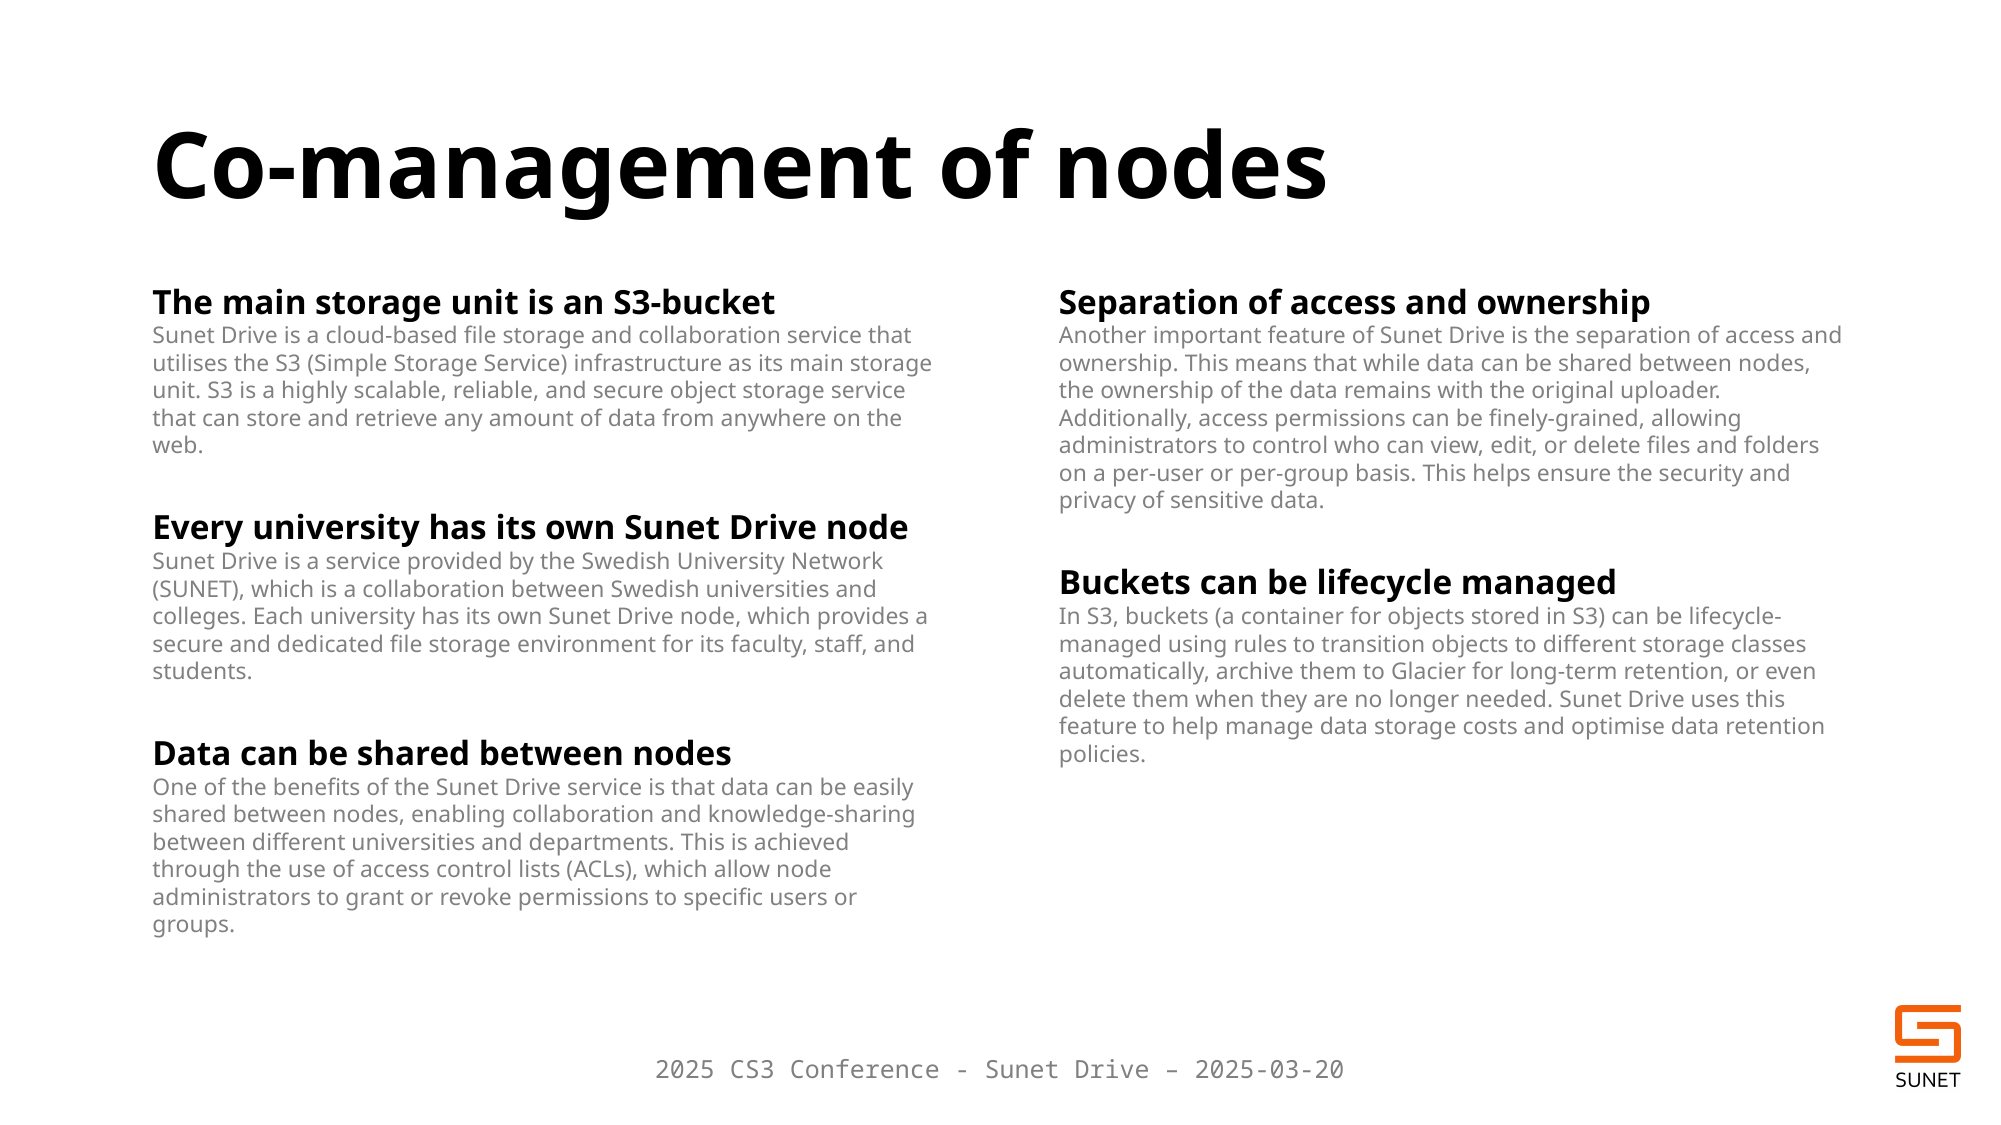

# Co-management of nodes
The main storage unit is an S3-bucket
Sunet Drive is a cloud-based file storage and collaboration service that utilises the S3 (Simple Storage Service) infrastructure as its main storage unit. S3 is a highly scalable, reliable, and secure object storage service that can store and retrieve any amount of data from anywhere on the web.
Every university has its own Sunet Drive node
Sunet Drive is a service provided by the Swedish University Network (SUNET), which is a collaboration between Swedish universities and colleges. Each university has its own Sunet Drive node, which provides a secure and dedicated file storage environment for its faculty, staff, and students.
Data can be shared between nodes
One of the benefits of the Sunet Drive service is that data can be easily shared between nodes, enabling collaboration and knowledge-sharing between different universities and departments. This is achieved through the use of access control lists (ACLs), which allow node administrators to grant or revoke permissions to specific users or groups.
Separation of access and ownership
Another important feature of Sunet Drive is the separation of access and ownership. This means that while data can be shared between nodes, the ownership of the data remains with the original uploader. Additionally, access permissions can be finely-grained, allowing administrators to control who can view, edit, or delete files and folders on a per-user or per-group basis. This helps ensure the security and privacy of sensitive data.
Buckets can be lifecycle managed
In S3, buckets (a container for objects stored in S3) can be lifecycle-managed using rules to transition objects to different storage classes automatically, archive them to Glacier for long-term retention, or even delete them when they are no longer needed. Sunet Drive uses this feature to help manage data storage costs and optimise data retention policies.
2025 CS3 Conference - Sunet Drive – 2025-03-20